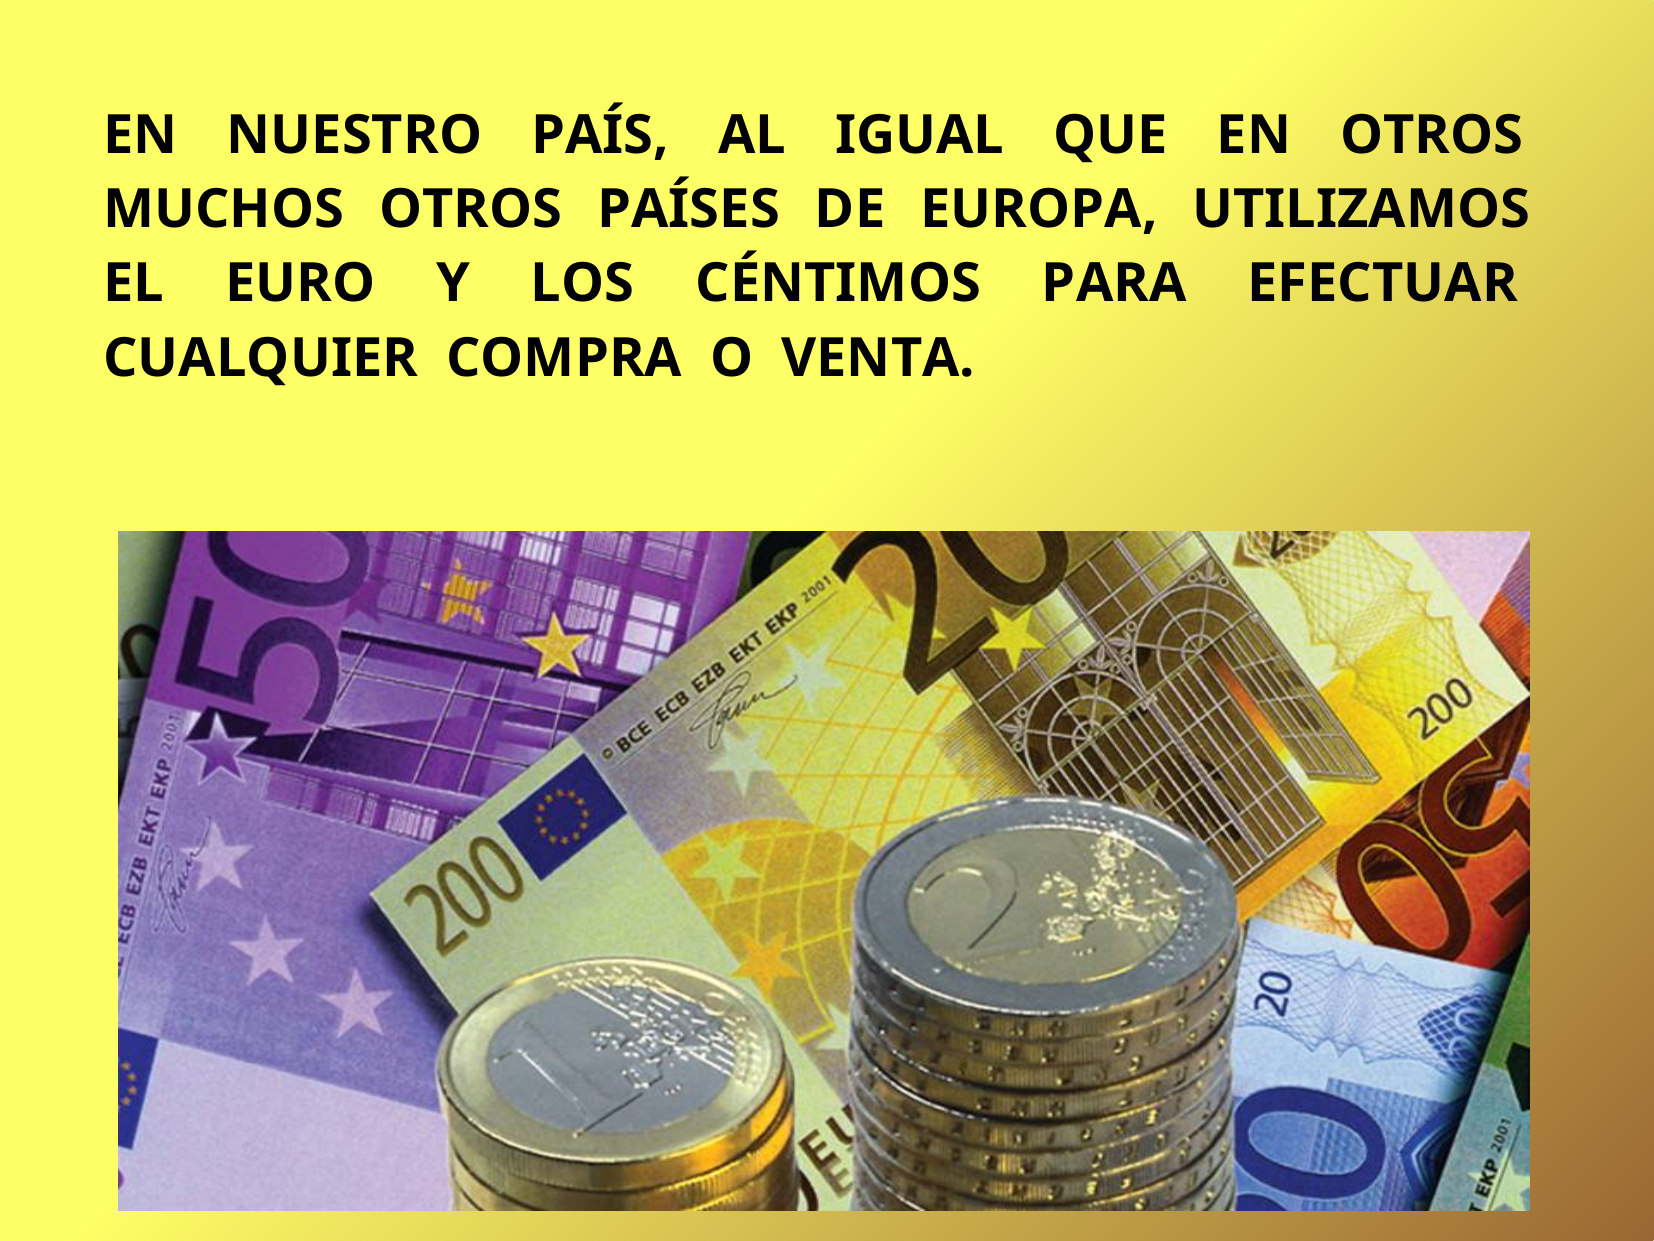

EN NUESTRO PAÍS, AL IGUAL QUE EN OTROS MUCHOS OTROS PAÍSES DE EUROPA, UTILIZAMOS EL EURO Y LOS CÉNTIMOS PARA EFECTUAR CUALQUIER COMPRA O VENTA.